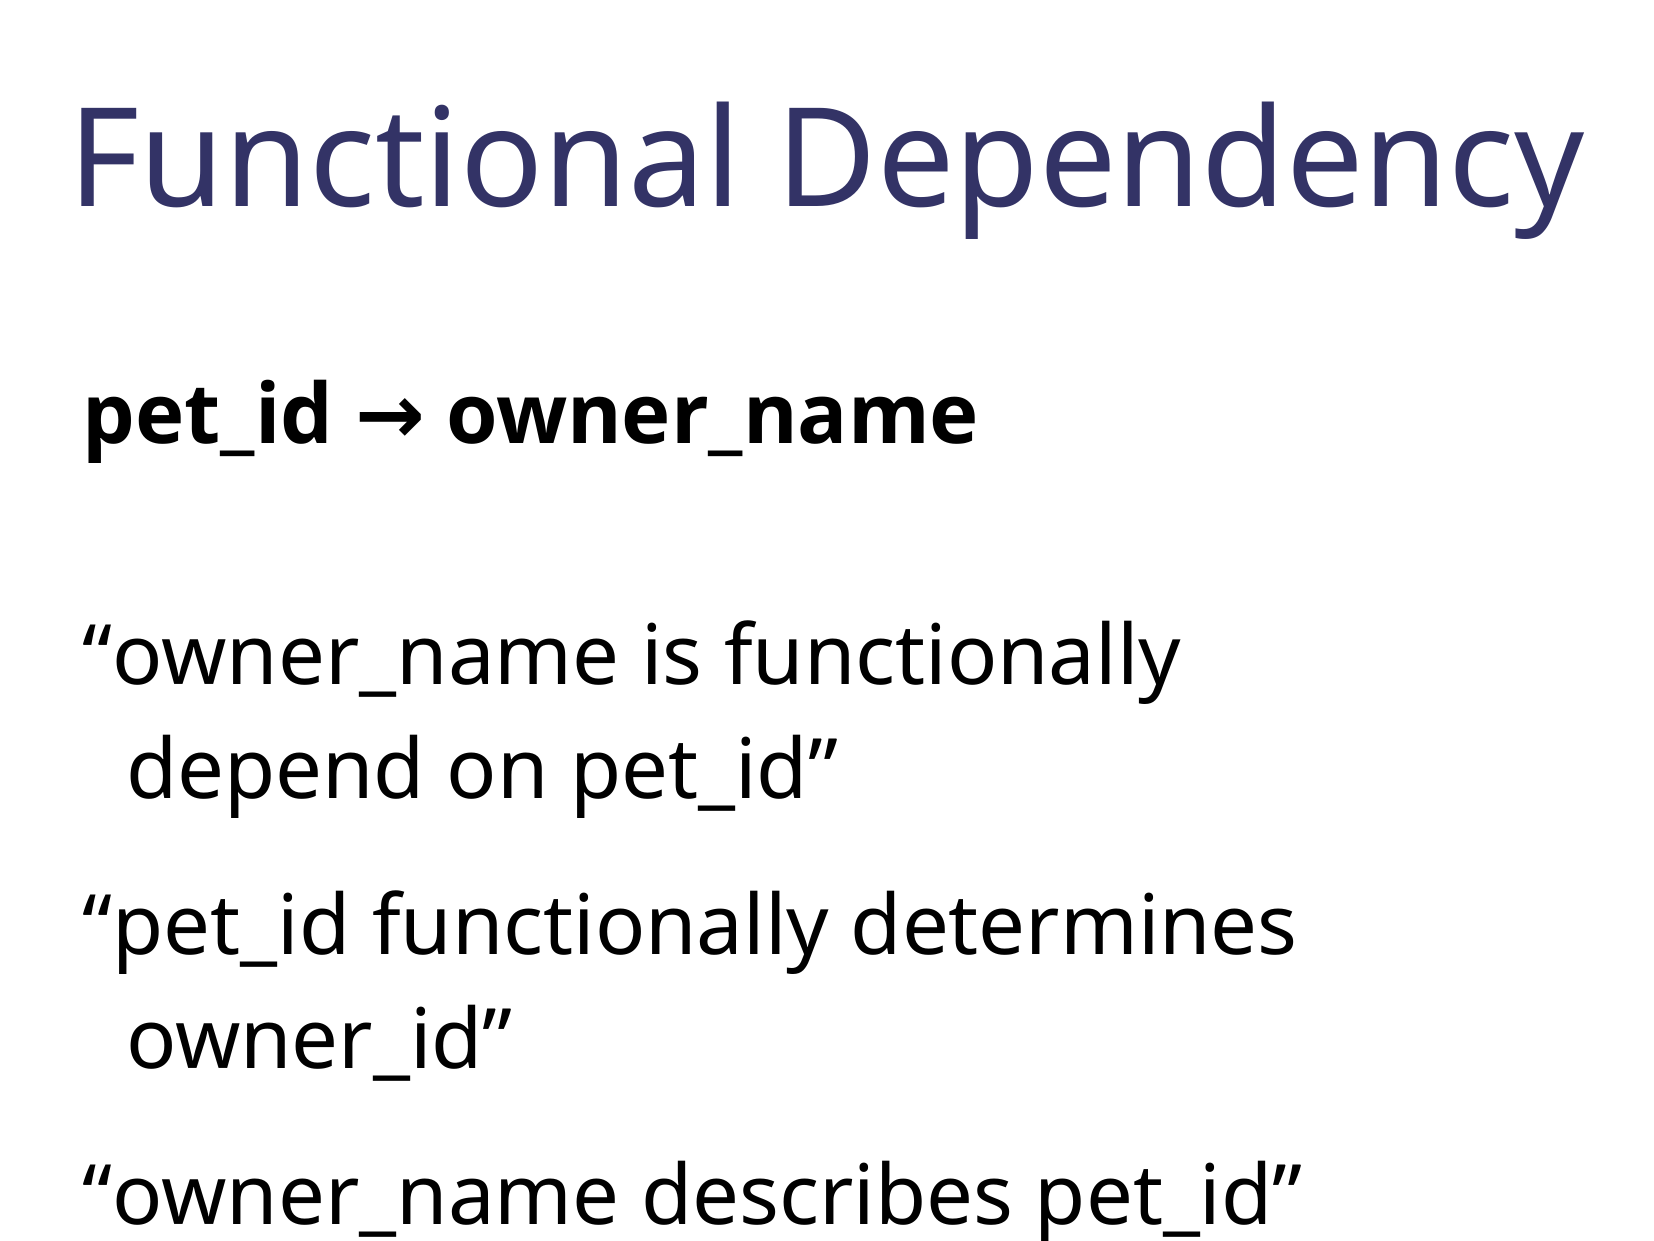

# Functional Dependency
pet_id → owner_name
“owner_name is functionally
 depend on pet_id”
“pet_id functionally determines
 owner_id”
“owner_name describes pet_id”